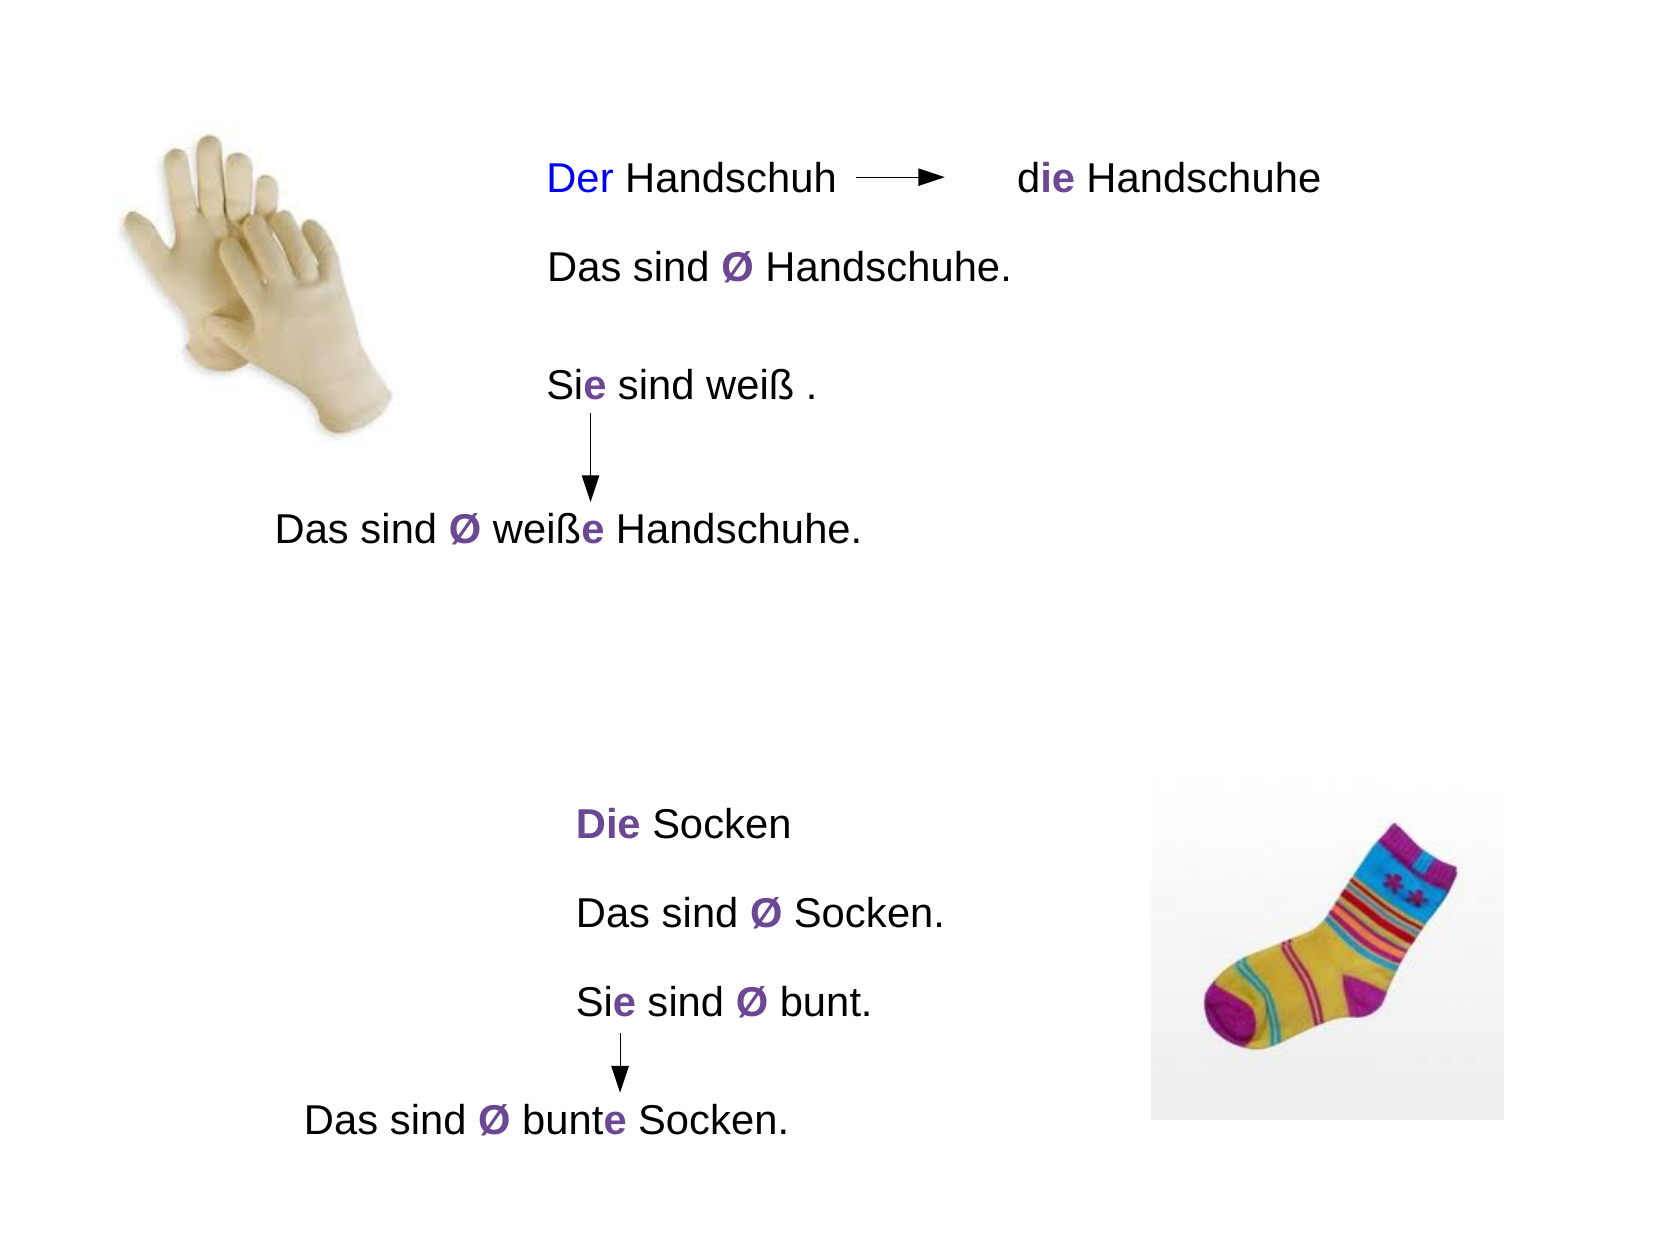

Der Handschuh
die Handschuhe
Das sind Ø Handschuhe.
Sie sind weiß .
Das sind Ø weiße Handschuhe.
Die Socken
Das sind Ø Socken.
Sie sind Ø bunt.
Das sind Ø bunte Socken.